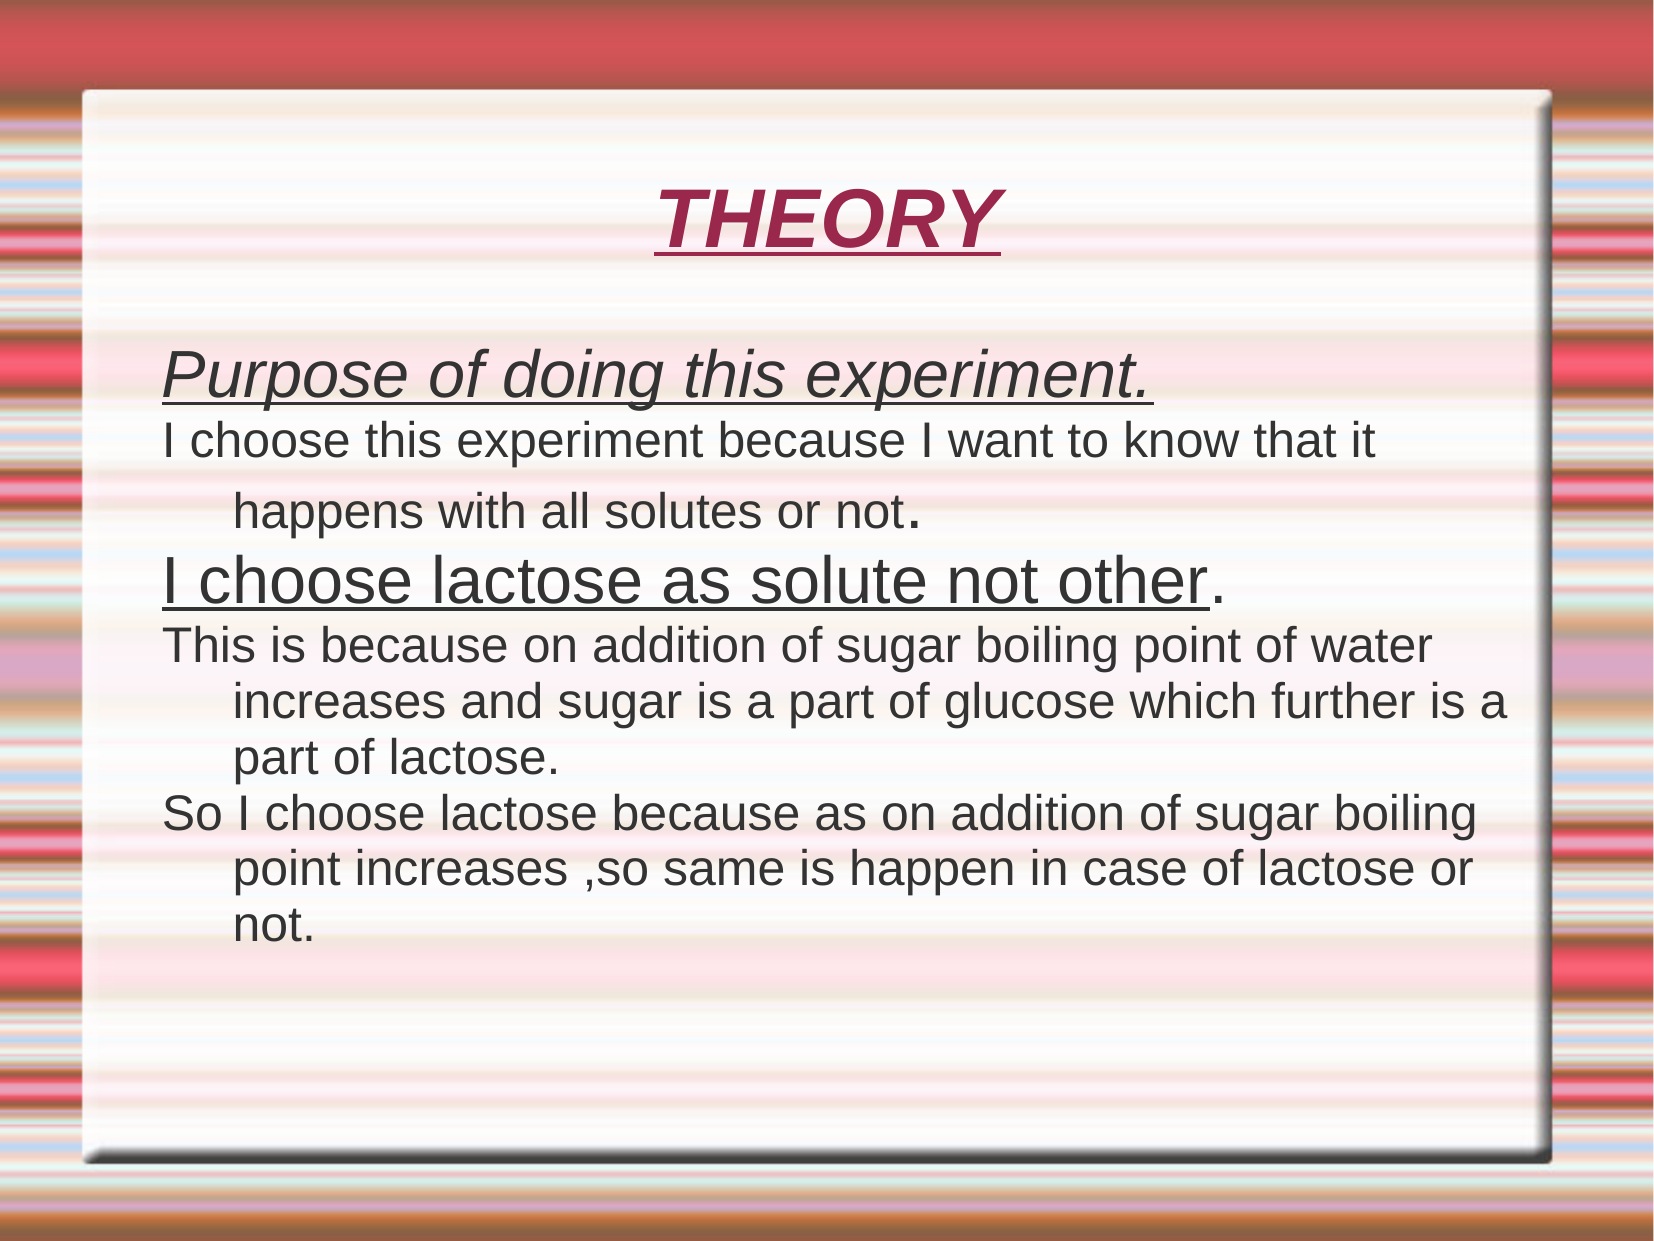

# THEORY
Purpose of doing this experiment.
I choose this experiment because I want to know that it happens with all solutes or not.
I choose lactose as solute not other.
This is because on addition of sugar boiling point of water increases and sugar is a part of glucose which further is a part of lactose.
So I choose lactose because as on addition of sugar boiling point increases ,so same is happen in case of lactose or not.